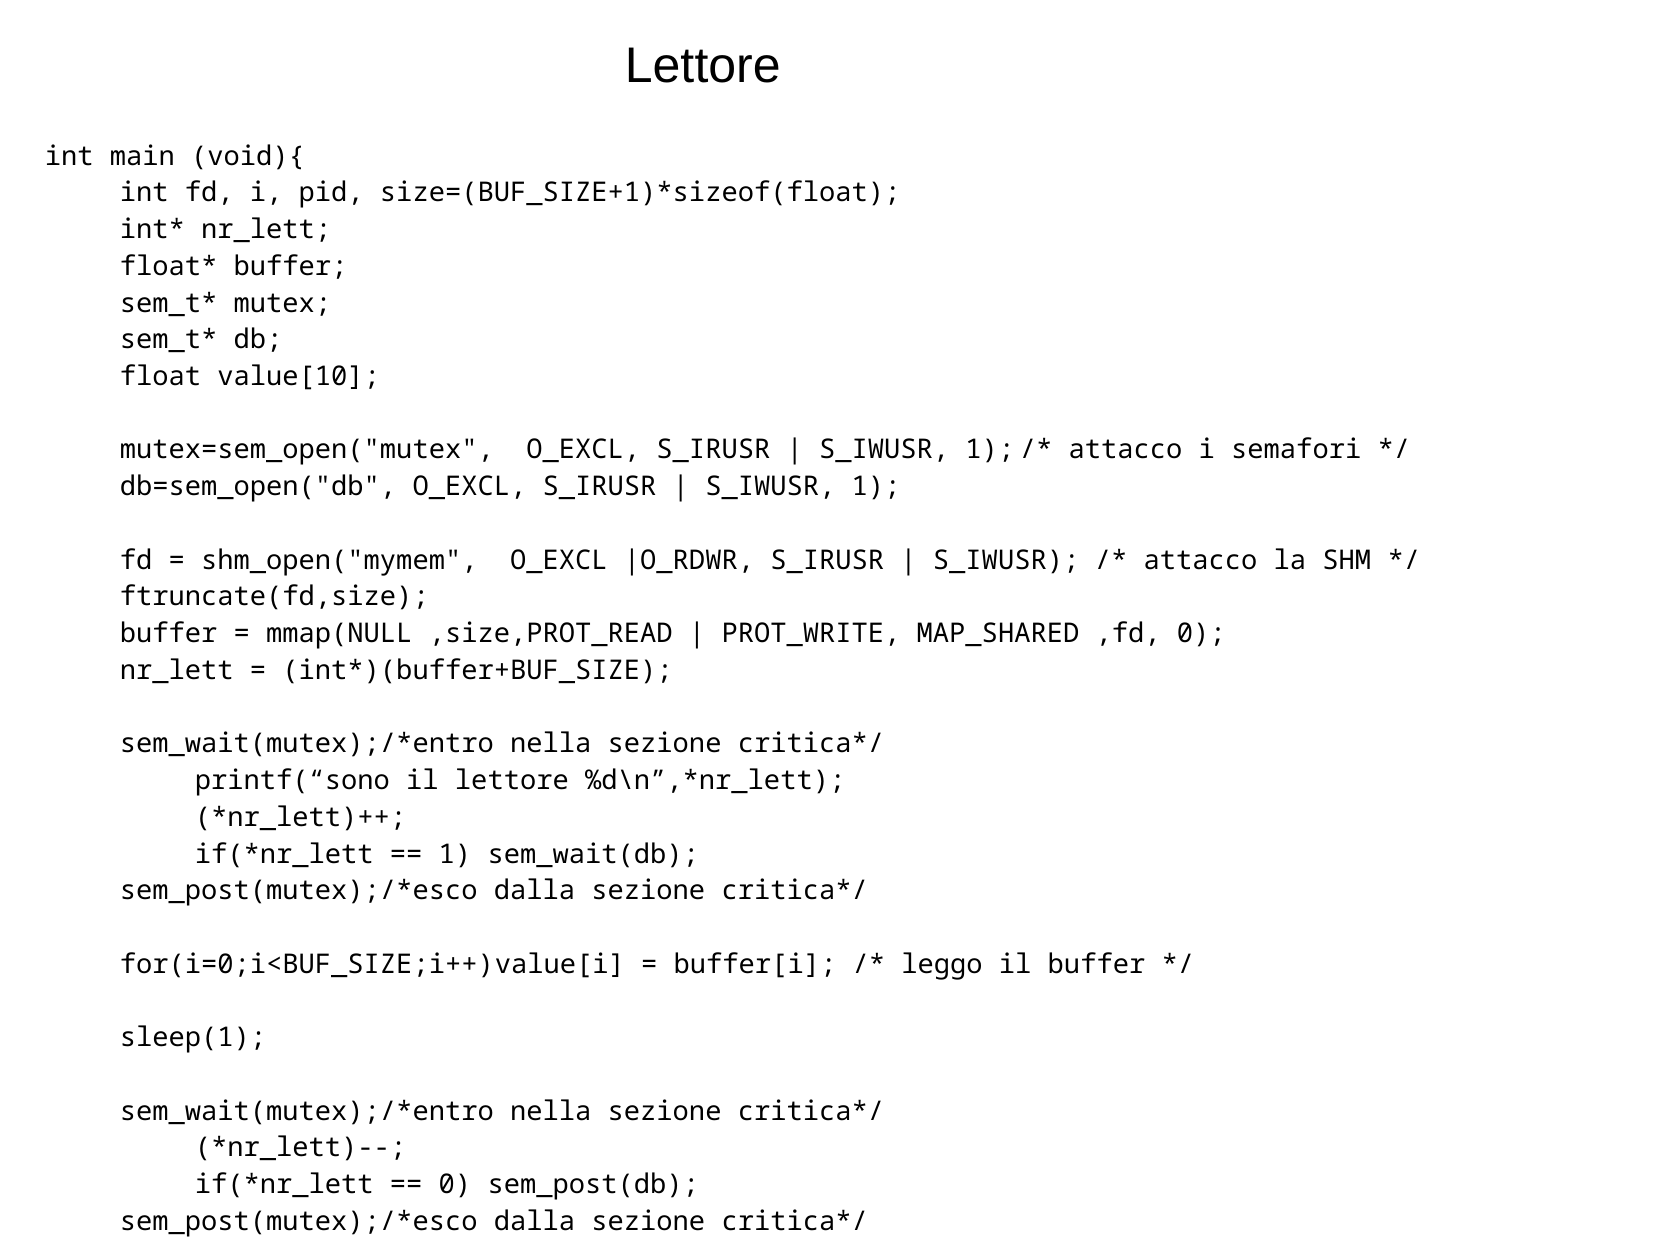

Lettore
int main (void){
	int fd, i, pid, size=(BUF_SIZE+1)*sizeof(float);
	int* nr_lett;
	float* buffer;
	sem_t* mutex;
	sem_t* db;
	float value[10];
	mutex=sem_open("mutex", O_EXCL, S_IRUSR | S_IWUSR, 1);	/* attacco i semafori */
	db=sem_open("db", O_EXCL, S_IRUSR | S_IWUSR, 1);
	fd = shm_open("mymem", O_EXCL |O_RDWR, S_IRUSR | S_IWUSR);	/* attacco la SHM */
 	ftruncate(fd,size);
 	buffer = mmap(NULL ,size,PROT_READ | PROT_WRITE, MAP_SHARED ,fd, 0);
	nr_lett = (int*)(buffer+BUF_SIZE);
	sem_wait(mutex);/*entro nella sezione critica*/
		printf(“sono il lettore %d\n”,*nr_lett);
		(*nr_lett)++;
		if(*nr_lett == 1) sem_wait(db);
	sem_post(mutex);/*esco dalla sezione critica*/
	for(i=0;i<BUF_SIZE;i++)	value[i] = buffer[i]; /* leggo il buffer */
	sleep(1);
	sem_wait(mutex);/*entro nella sezione critica*/
		(*nr_lett)--;
		if(*nr_lett == 0) sem_post(db);
	sem_post(mutex);/*esco dalla sezione critica*/
	printf("lettura database:\n");
	for(i=0;i<BUF_SIZE;i++)	printf(" %2.1f ",value[i]);
	printf("\n");
}